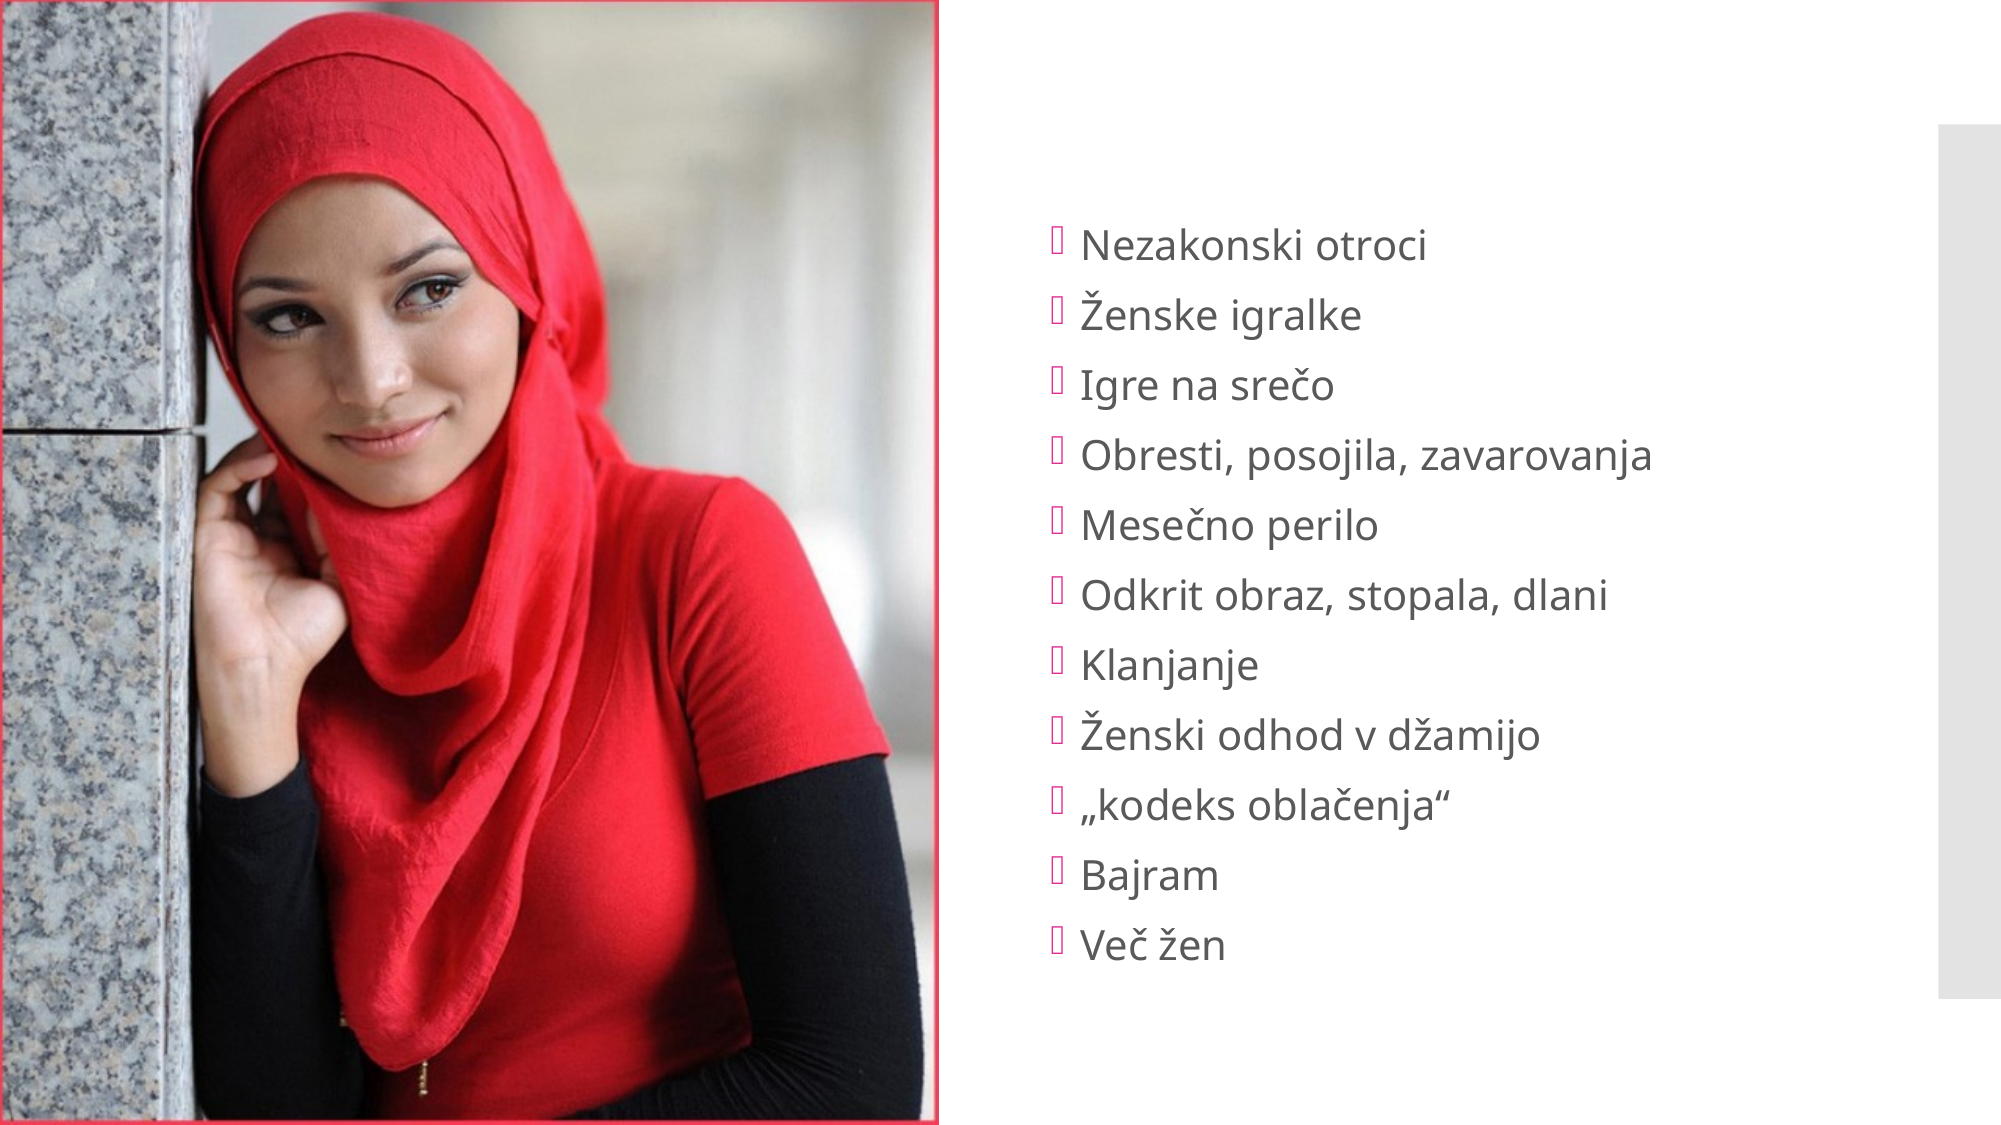

Nezakonski otroci
Ženske igralke
Igre na srečo
Obresti, posojila, zavarovanja
Mesečno perilo
Odkrit obraz, stopala, dlani
Klanjanje
Ženski odhod v džamijo
„kodeks oblačenja“
Bajram
Več žen
#